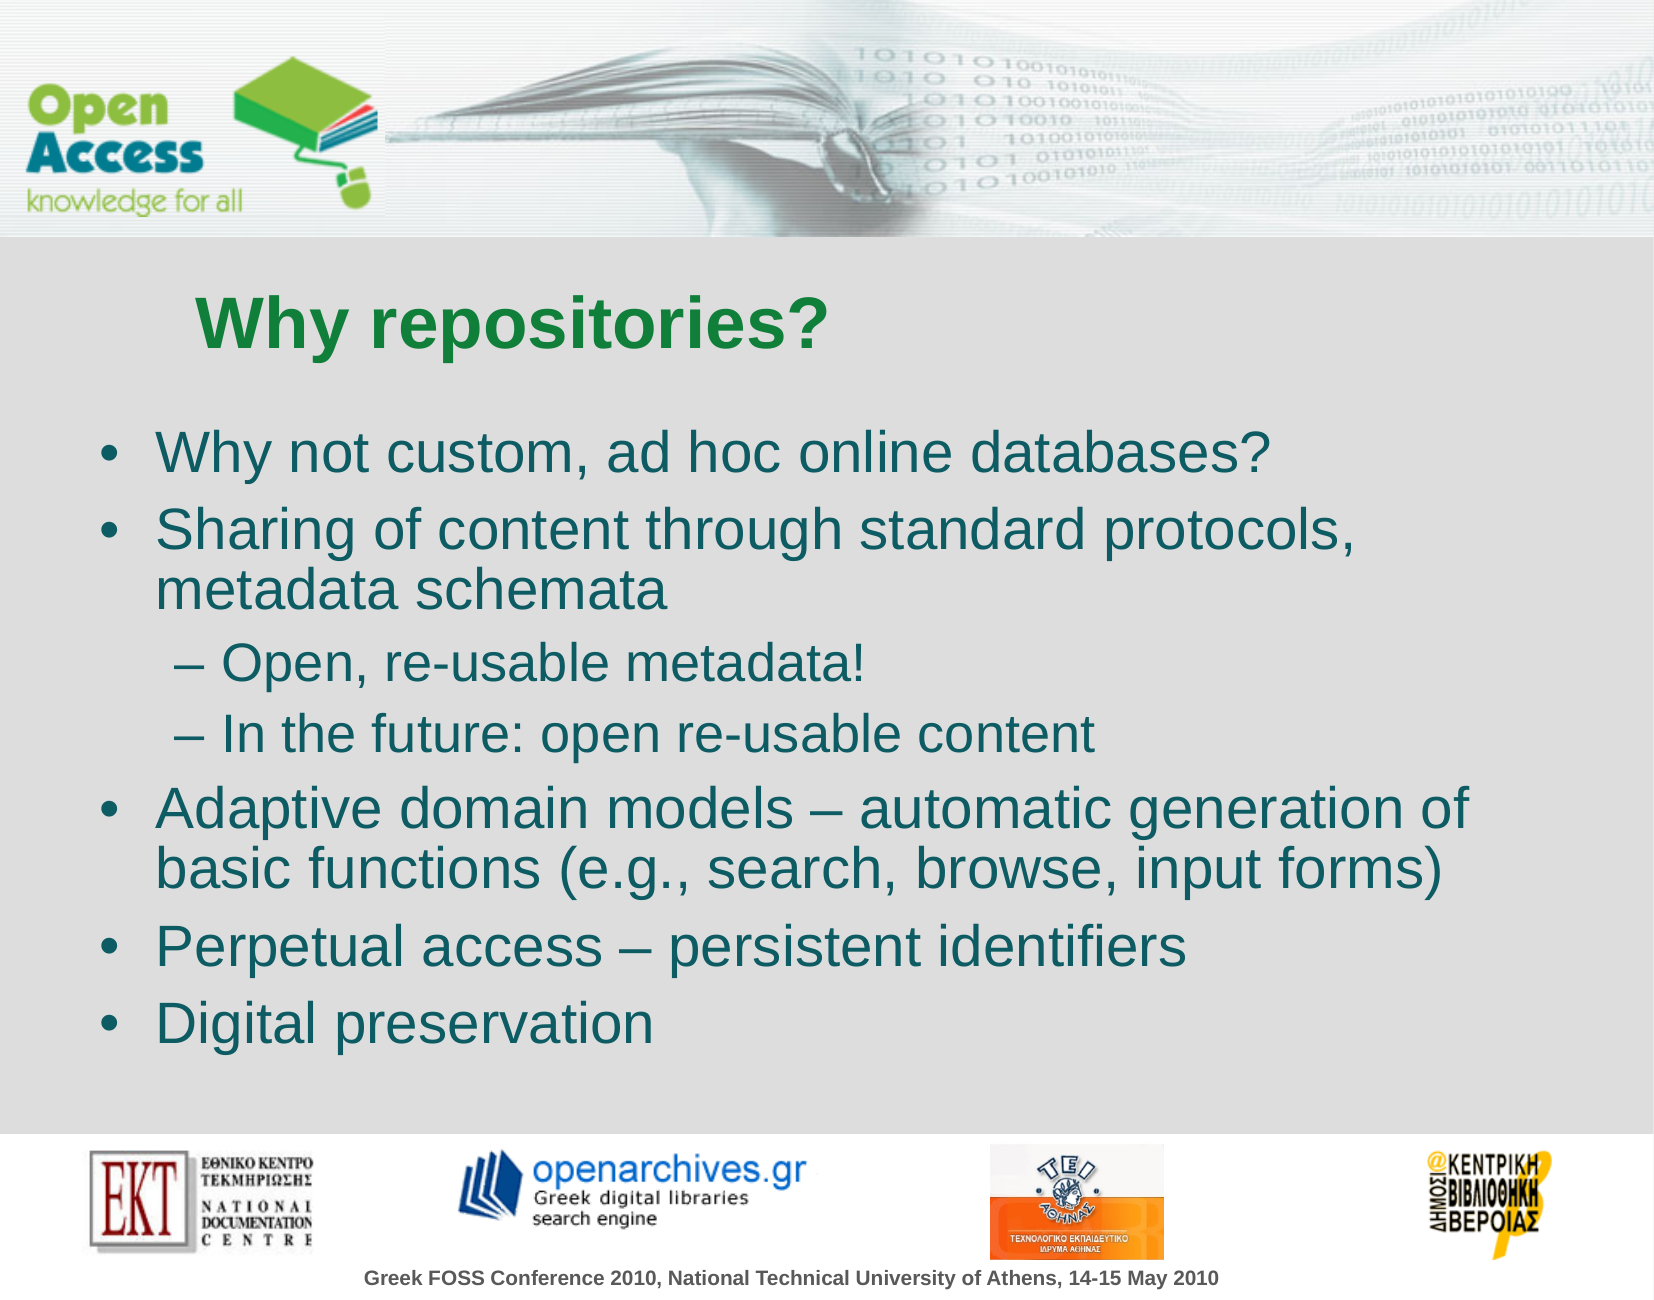

Why repositories?
Why not custom, ad hoc online databases?
Sharing of content through standard protocols, metadata schemata
Open, re-usable metadata!
In the future: open re-usable content
Adaptive domain models – automatic generation of basic functions (e.g., search, browse, input forms)
Perpetual access – persistent identifiers
Digital preservation